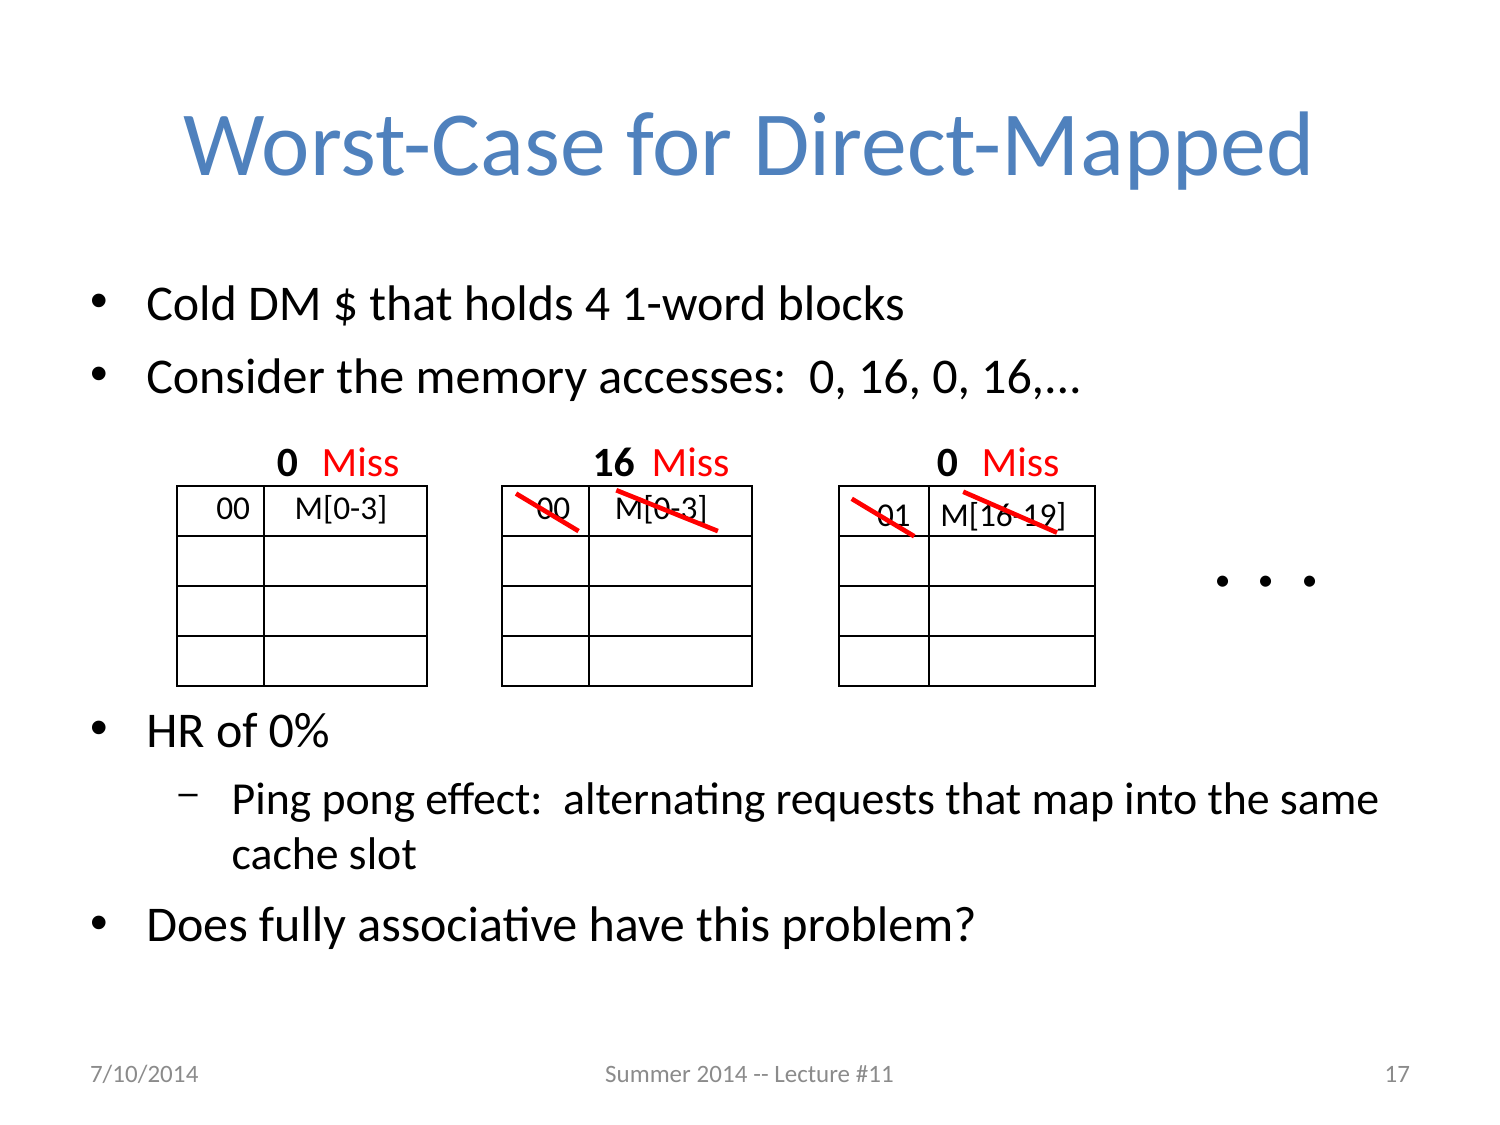

# Worst-Case for Direct-Mapped
Cold DM $ that holds 4 1-word blocks
Consider the memory accesses: 0, 16, 0, 16,...
HR of 0%
Ping pong effect: alternating requests that map into the same cache slot
Does fully associative have this problem?
0
 Miss
16
 Miss
0
 Miss
00 M[0-3]
00 M[0-3]
01 M[16-19]
. . .
7/10/2014
Summer 2014 -- Lecture #11